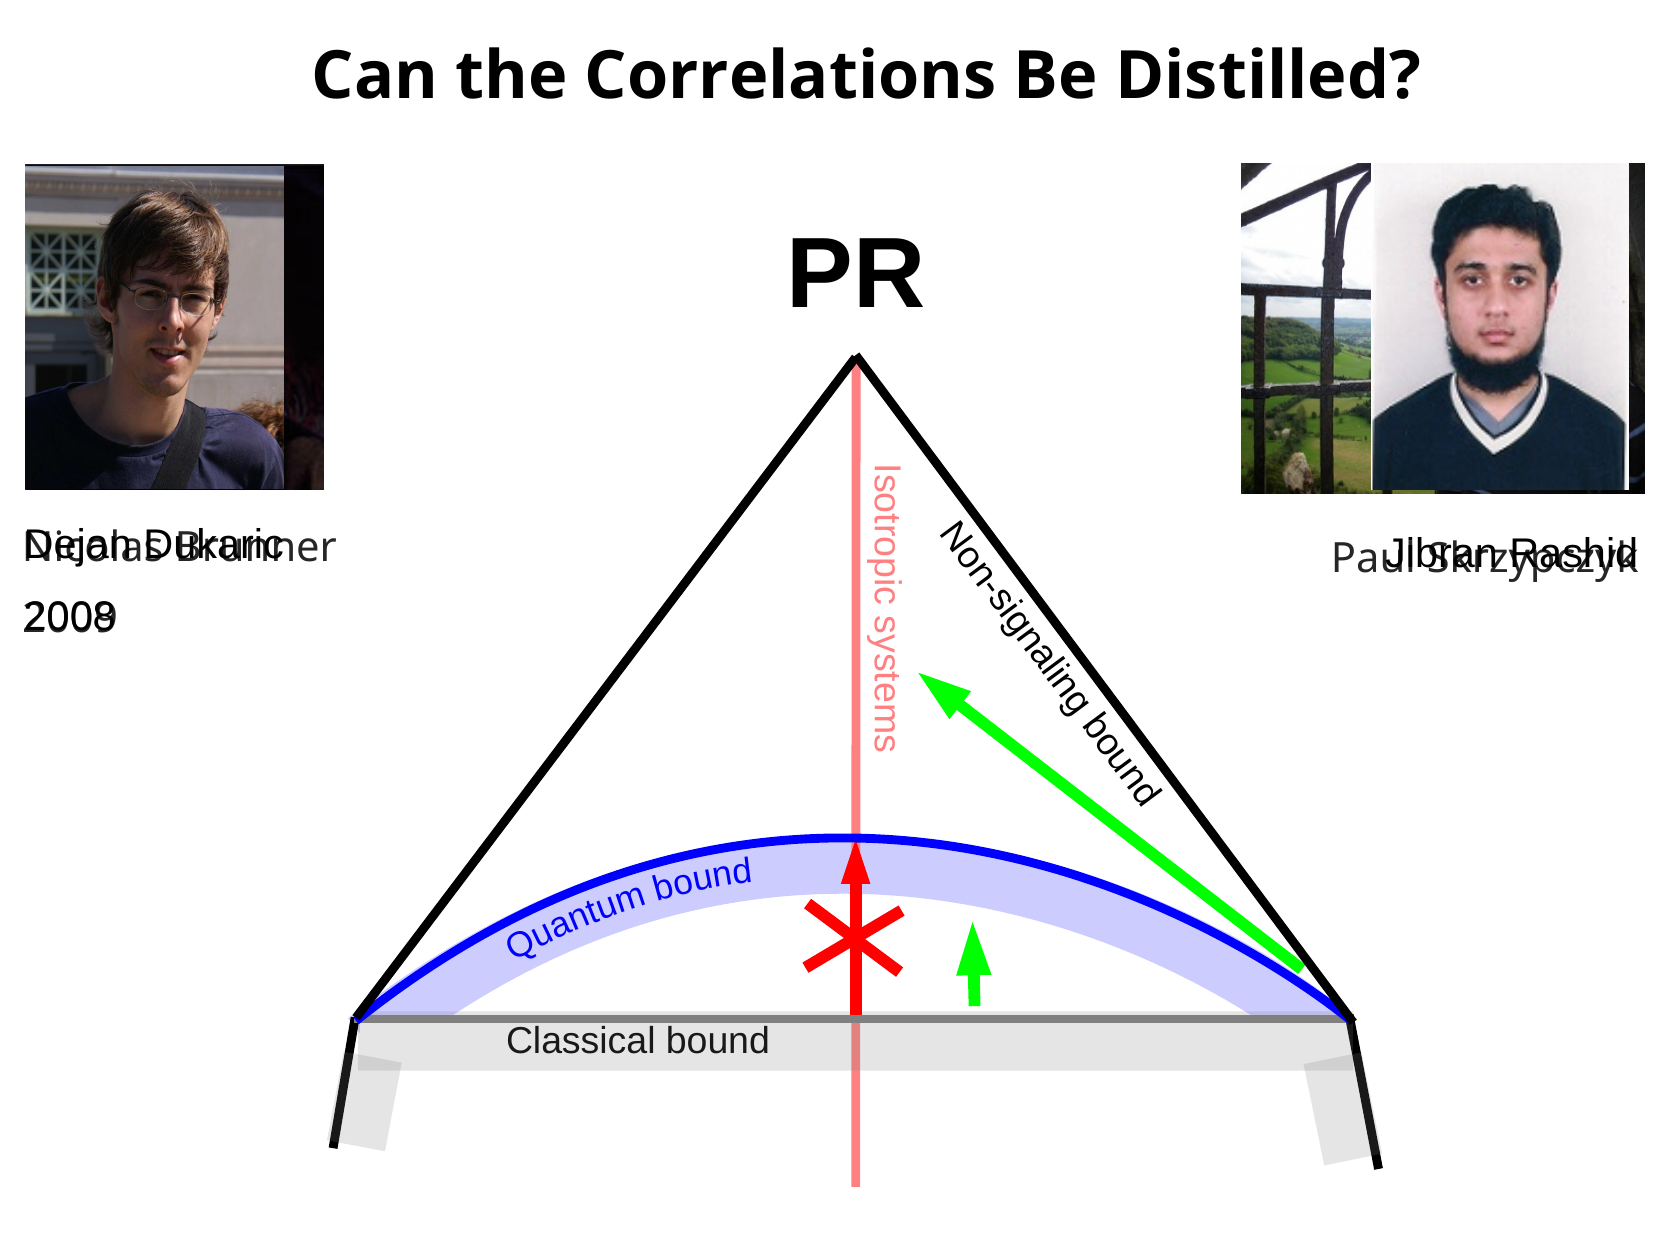

Can the Correlations Be Distilled?
Nicolas Brunner
Paul Skrzypczyk
2009
PR
Dejan Dukaric
Jibran Rashid
2008
Isotropic systems
Non-signaling bound
Quantum bound
Classical bound